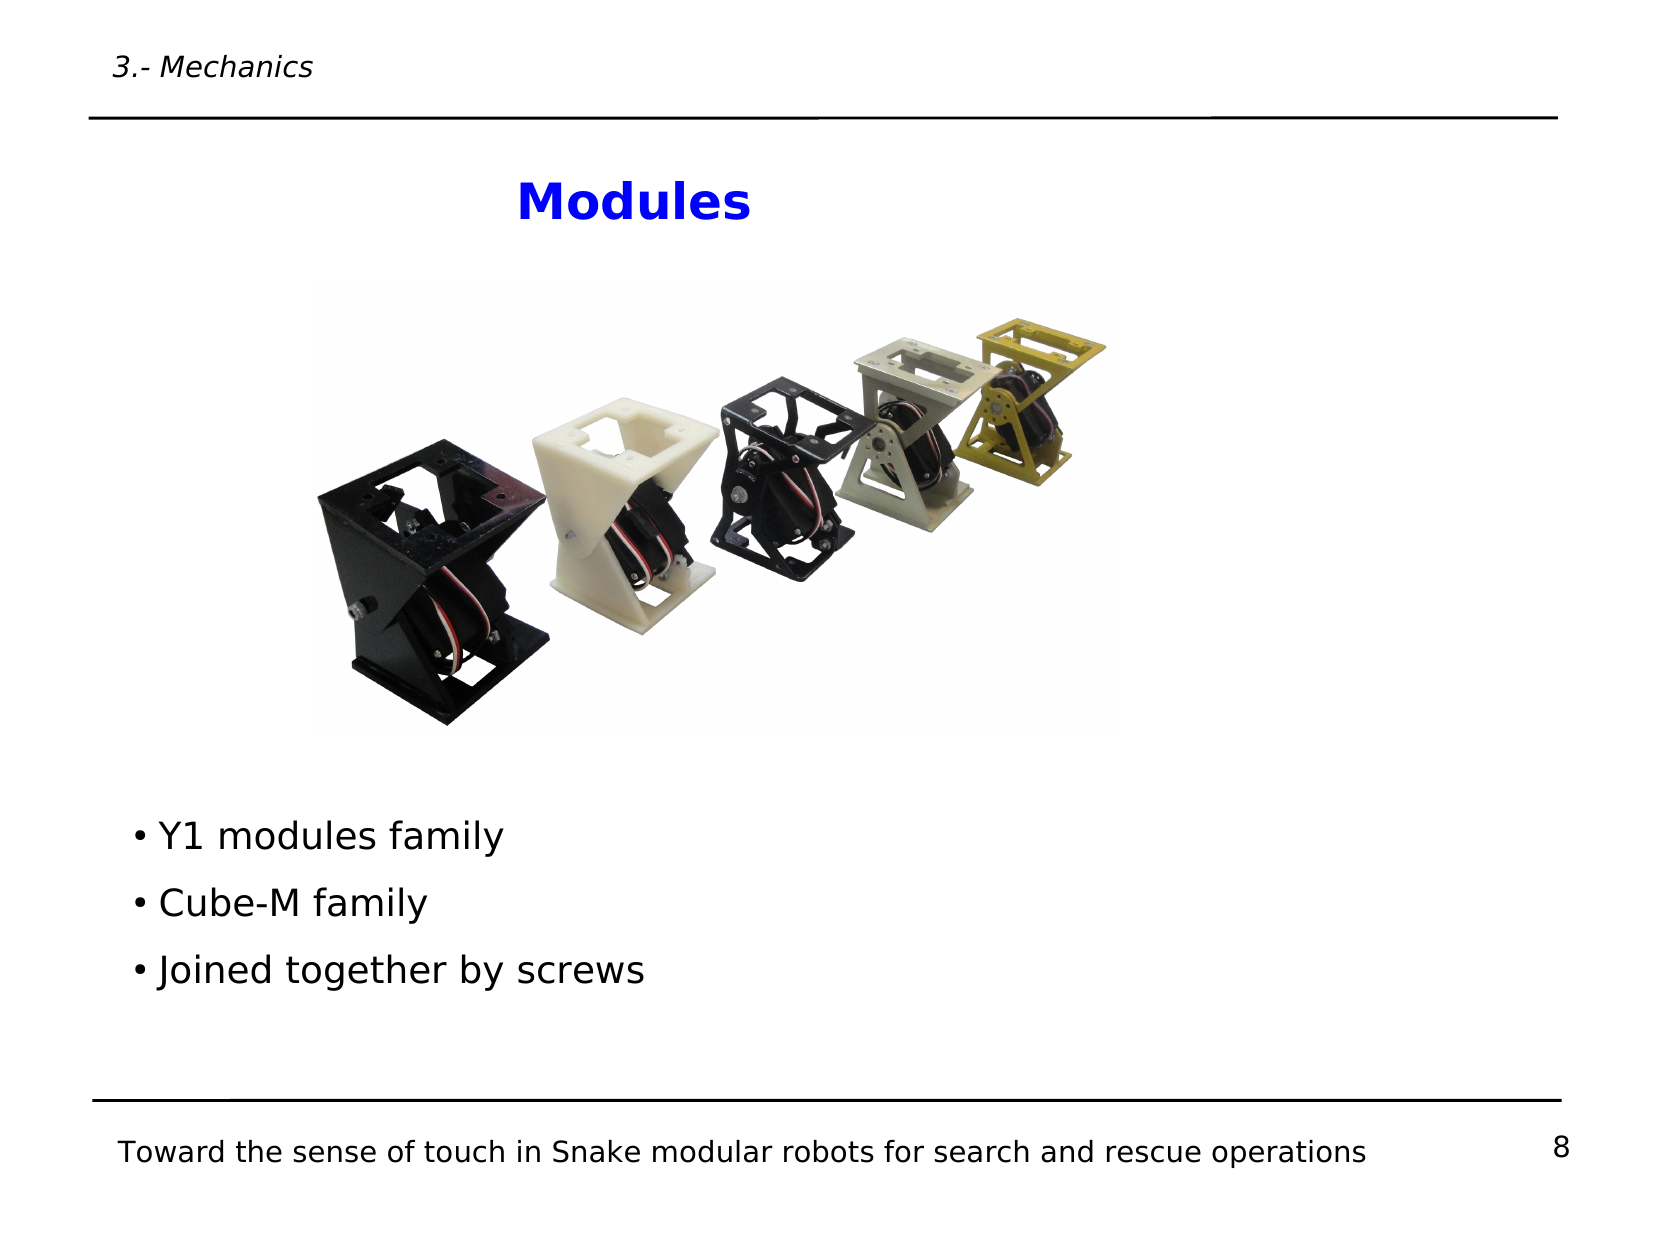

3.- Mechanics
Modules
 Y1 modules family
 Cube-M family
 Joined together by screws
Toward the sense of touch in Snake modular robots for search and rescue operations
8